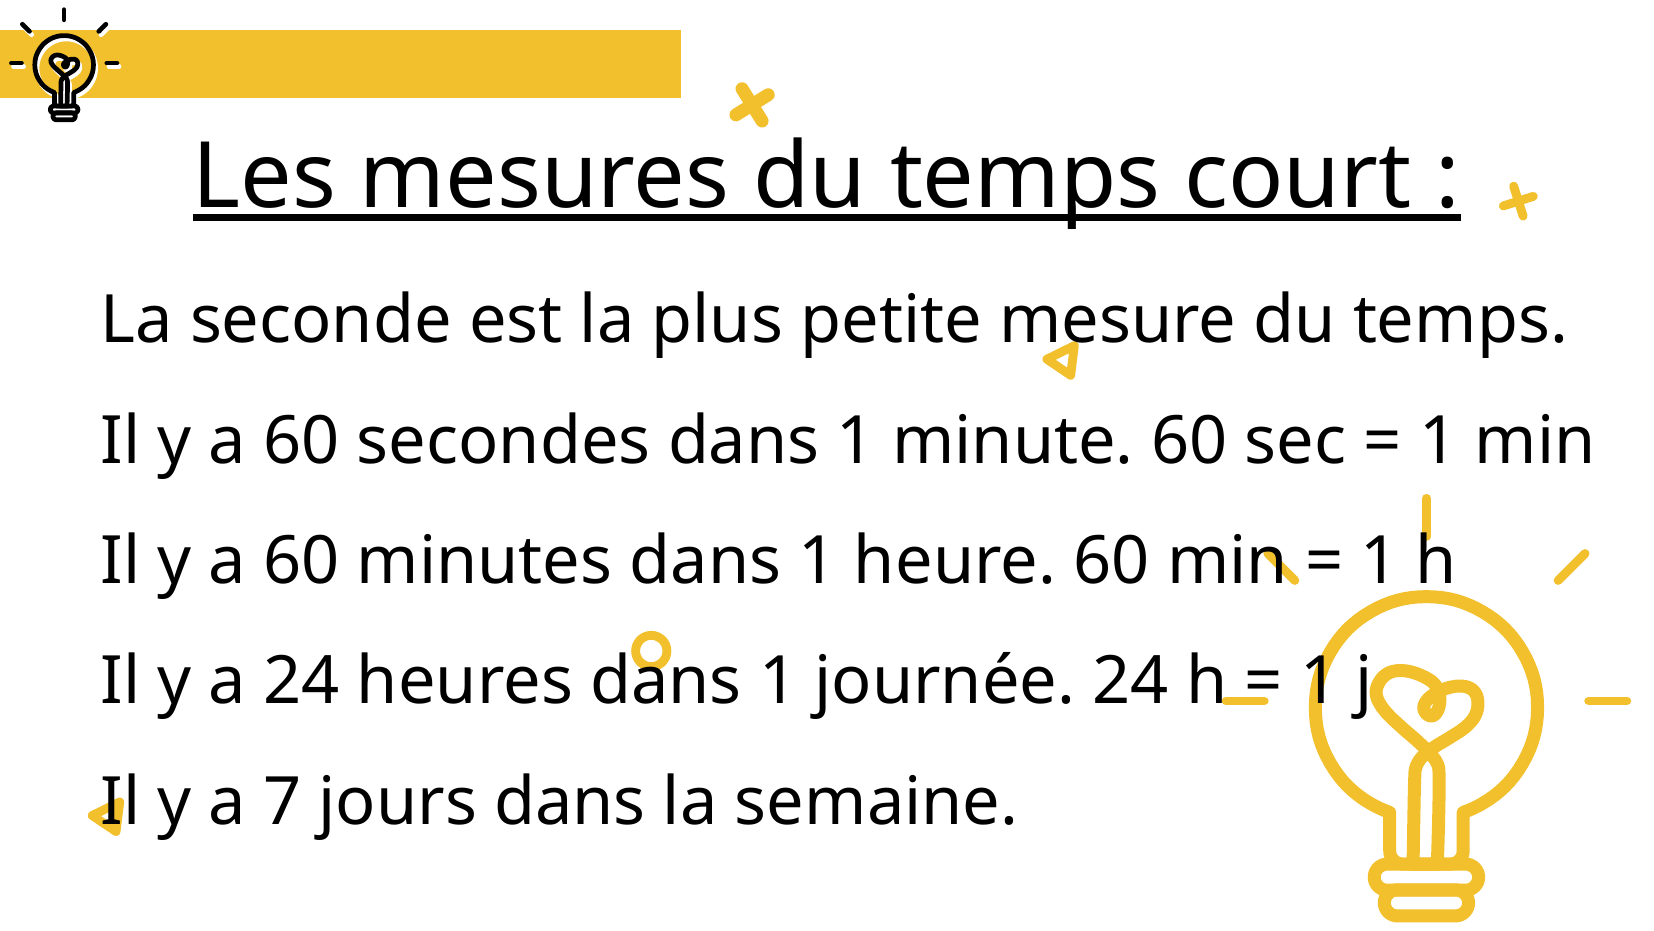

# Les mesures du temps court :
La seconde est la plus petite mesure du temps.
Il y a 60 secondes dans 1 minute. 60 sec = 1 min
Il y a 60 minutes dans 1 heure. 60 min = 1 h
Il y a 24 heures dans 1 journée. 24 h = 1 j
Il y a 7 jours dans la semaine.